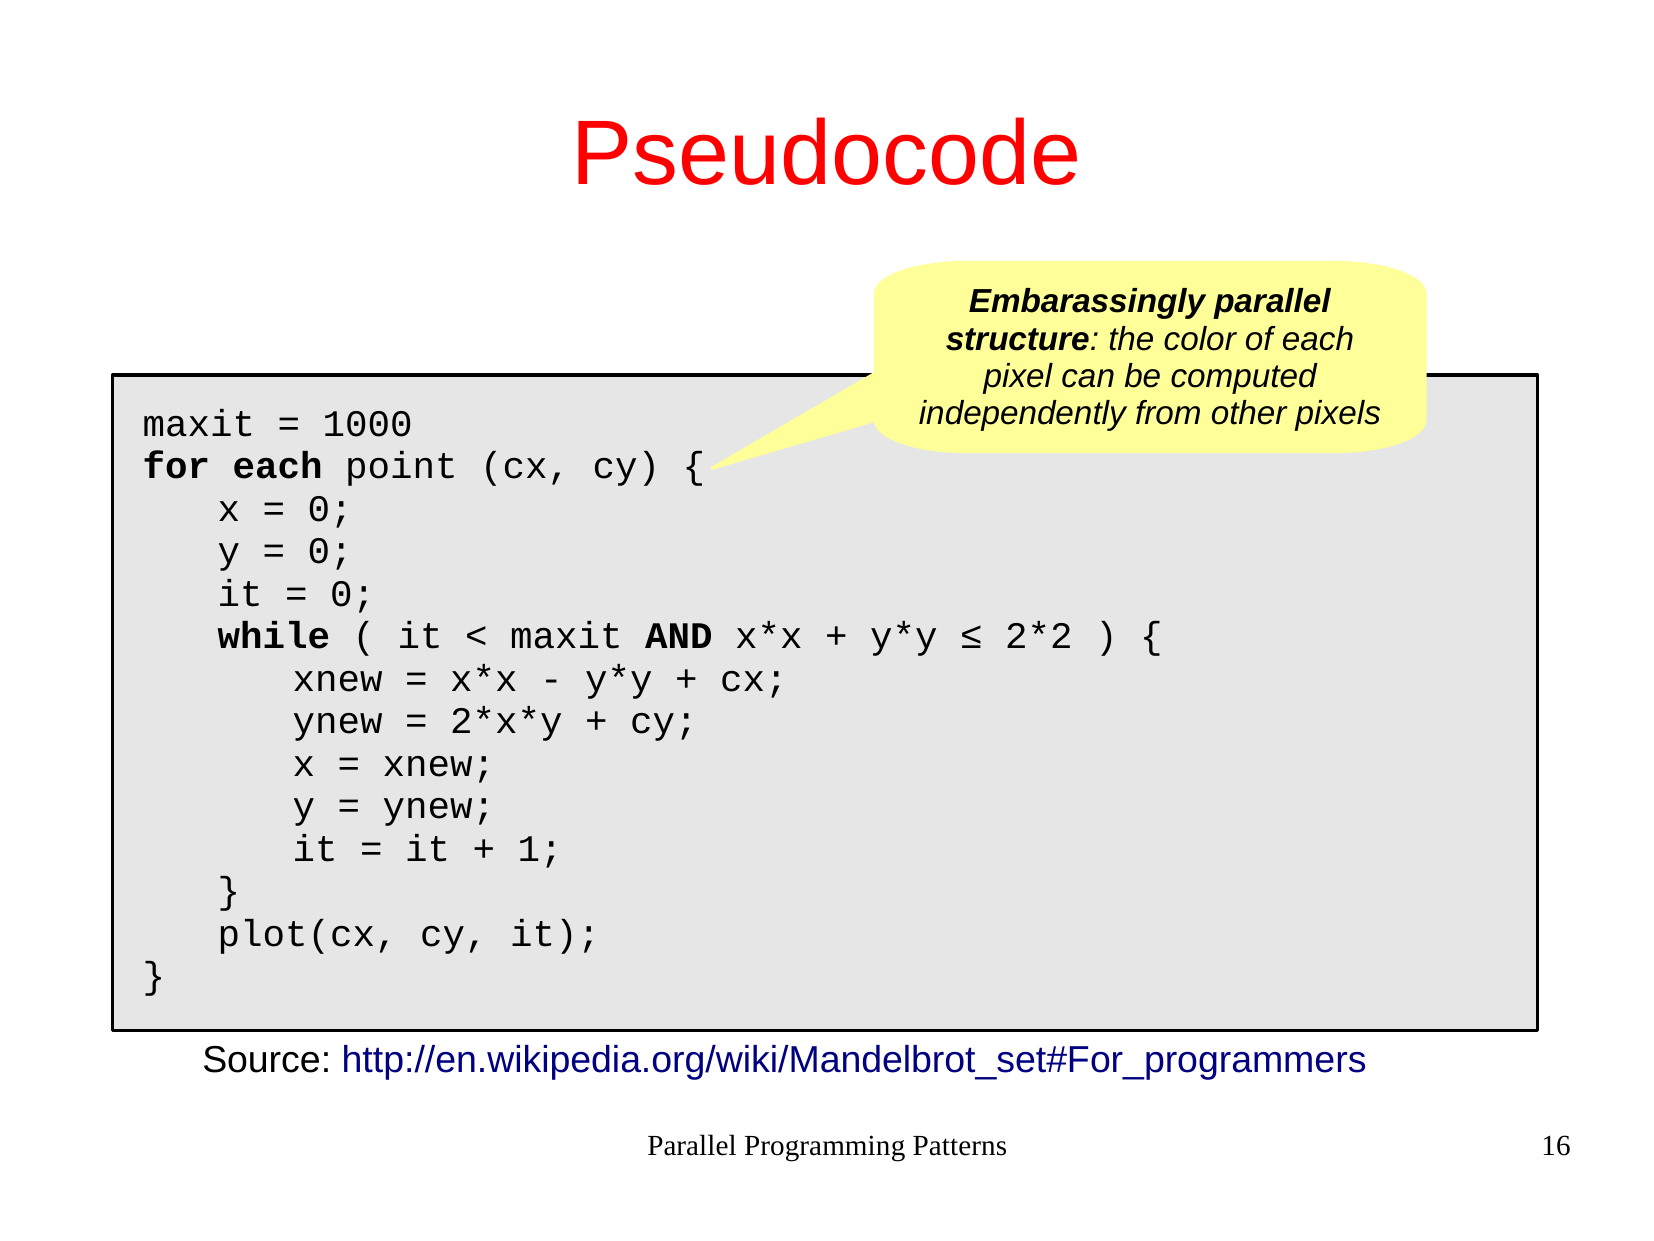

# Pseudocode
Embarassingly parallel structure: the color of each pixel can be computed independently from other pixels
maxit = 1000
for each point (cx, cy) {
	x = 0;
	y = 0;
	it = 0;
	while ( it < maxit AND x*x + y*y ≤ 2*2 ) {
		xnew = x*x - y*y + cx;
		ynew = 2*x*y + cy;
		x = xnew;
		y = ynew;
		it = it + 1;
	}
	plot(cx, cy, it);
}
Source: http://en.wikipedia.org/wiki/Mandelbrot_set#For_programmers
Parallel Programming Patterns
16